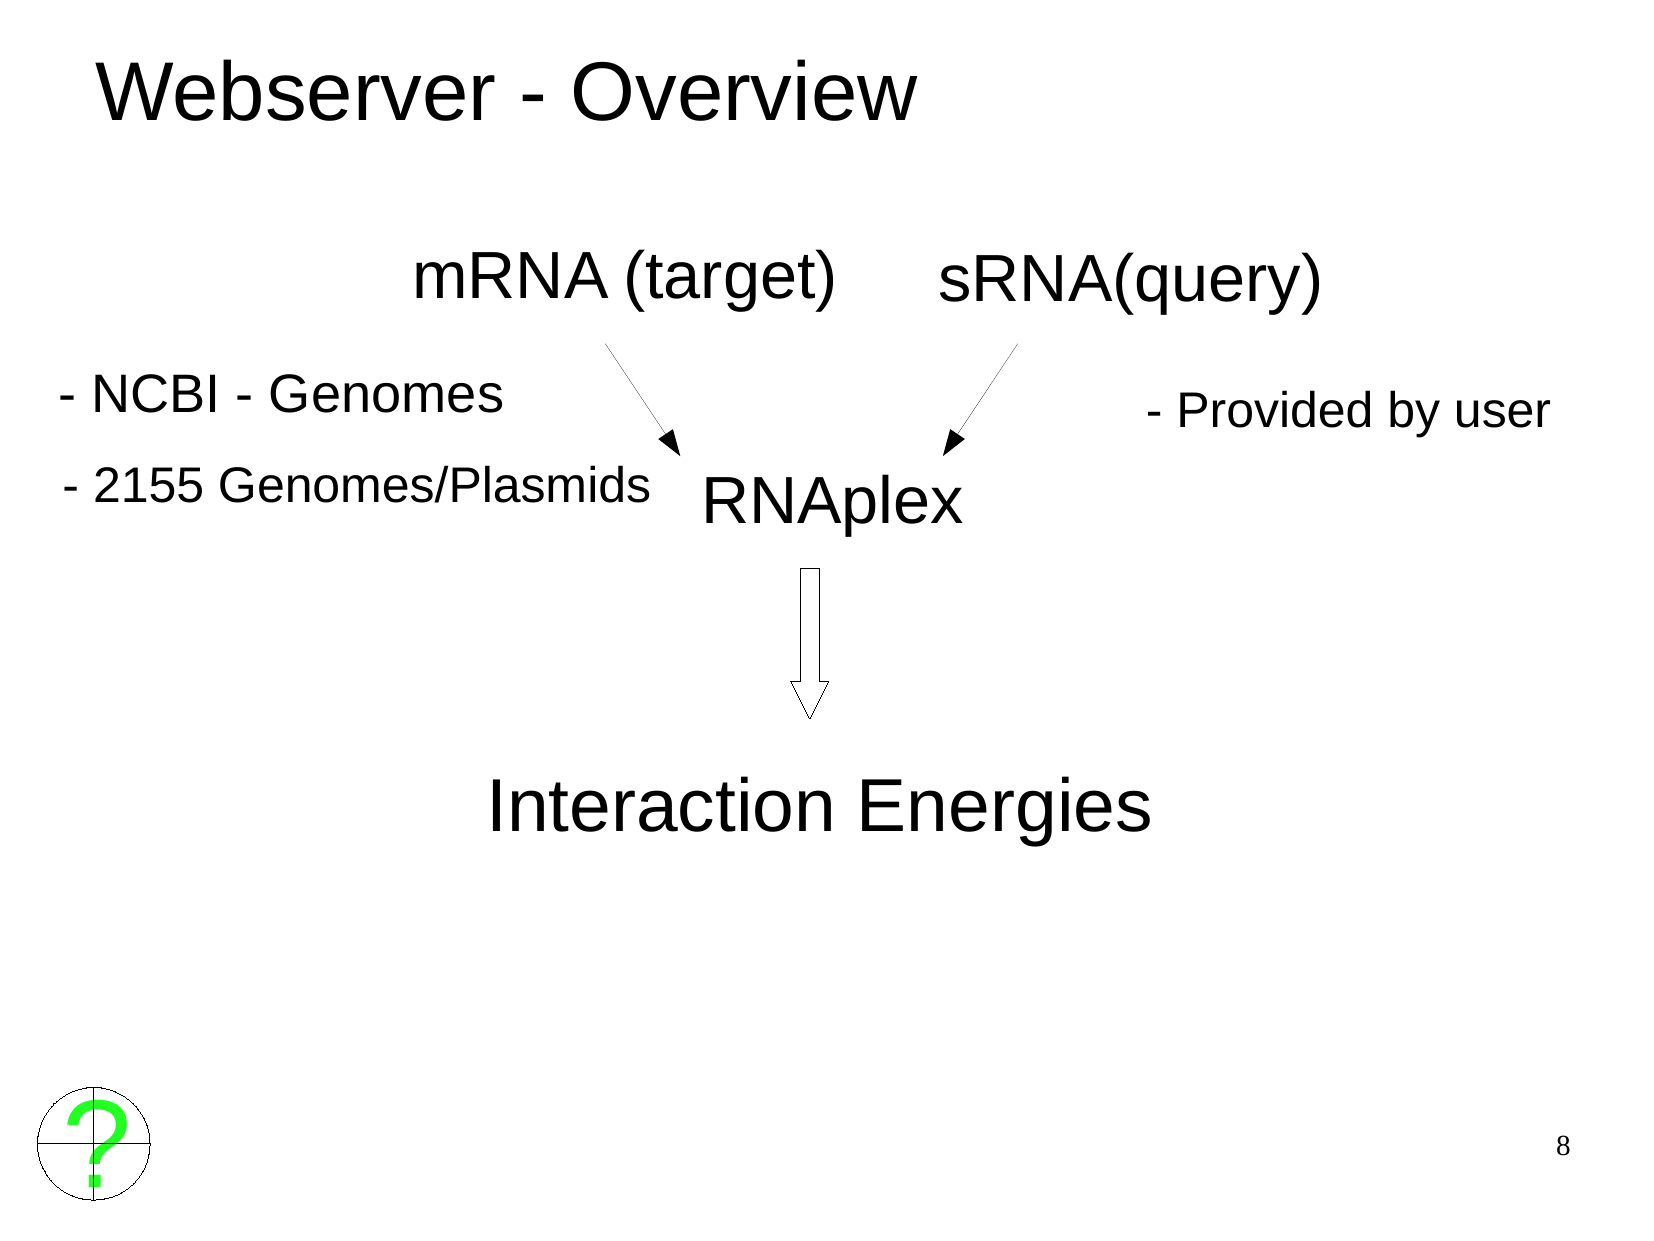

Webserver - Overview
mRNA (target)
sRNA(query)
- NCBI - Genomes
- Provided by user
- 2155 Genomes/Plasmids
RNAplex
Interaction Energies
?
8